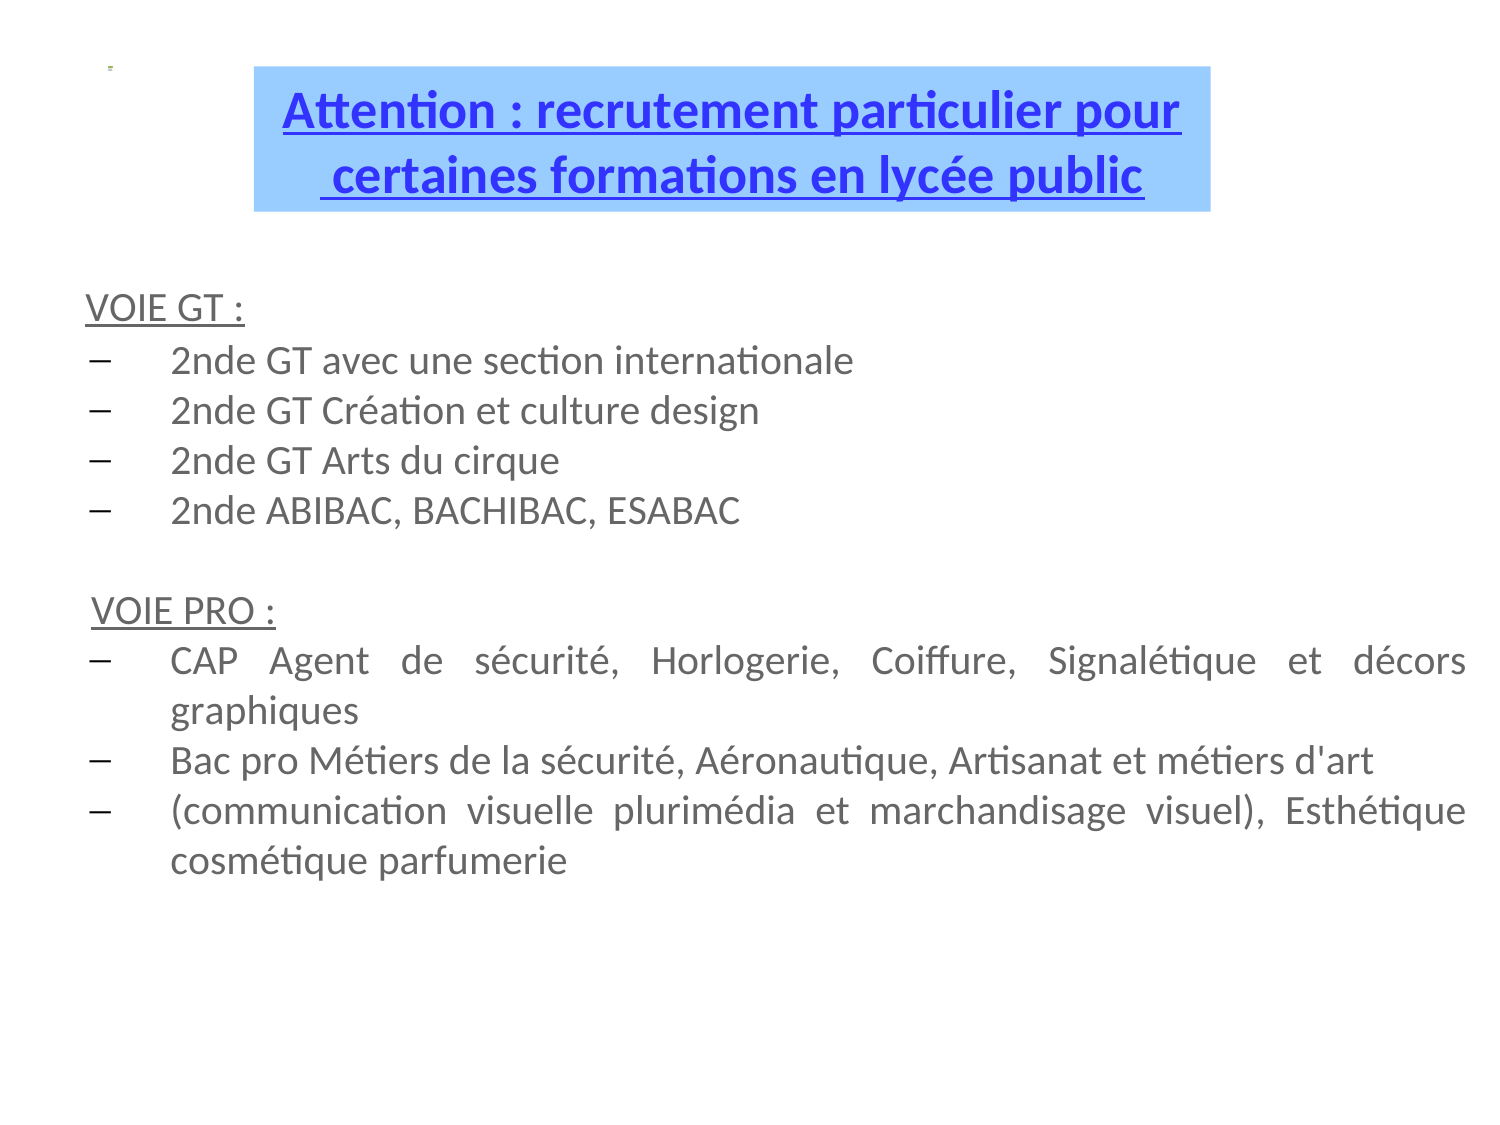

Attention : recrutement particulier pour
 certaines formations en lycée public
 		VOIE GT :
2nde GT avec une section internationale
2nde GT Création et culture design
2nde GT Arts du cirque
2nde ABIBAC, BACHIBAC, ESABAC
VOIE PRO :
CAP Agent de sécurité, Horlogerie, Coiffure, Signalétique et décors graphiques
Bac pro Métiers de la sécurité, Aéronautique, Artisanat et métiers d'art
(communication visuelle plurimédia et marchandisage visuel), Esthétique cosmétique parfumerie